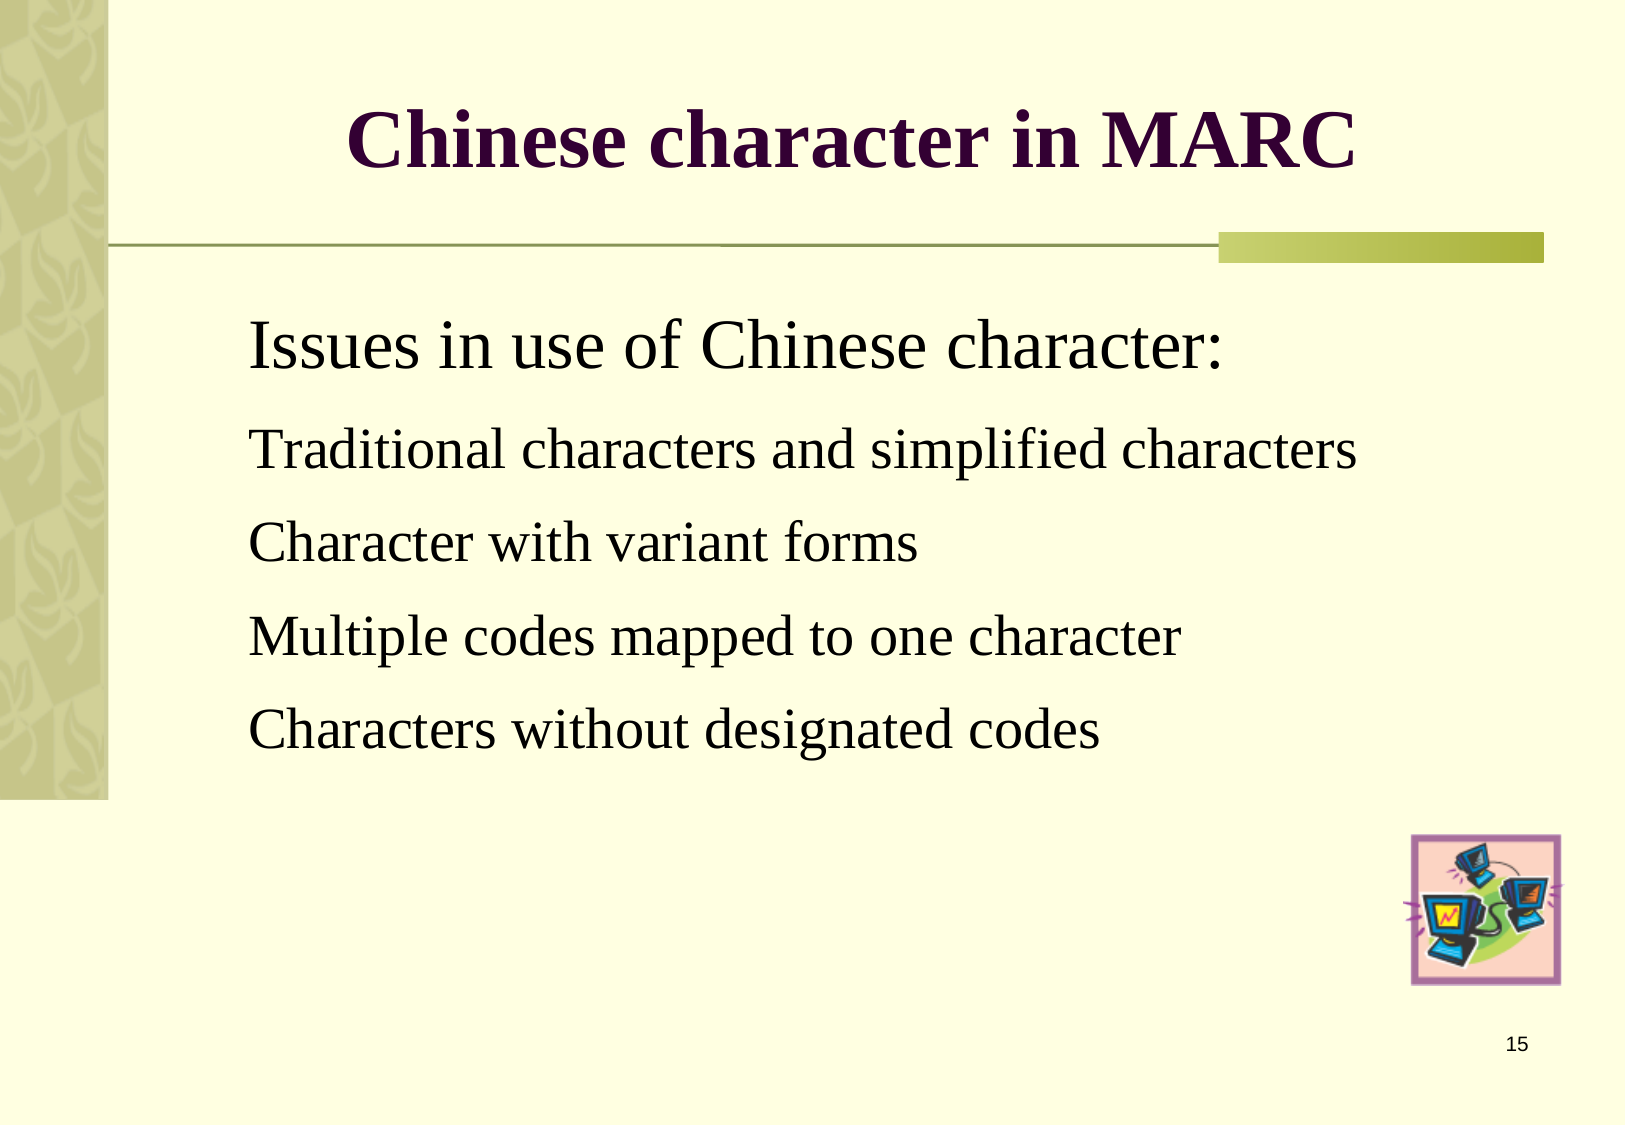

# Chinese character in MARC
Issues in use of Chinese character:
Traditional characters and simplified characters
Character with variant forms
Multiple codes mapped to one character
Characters without designated codes
15